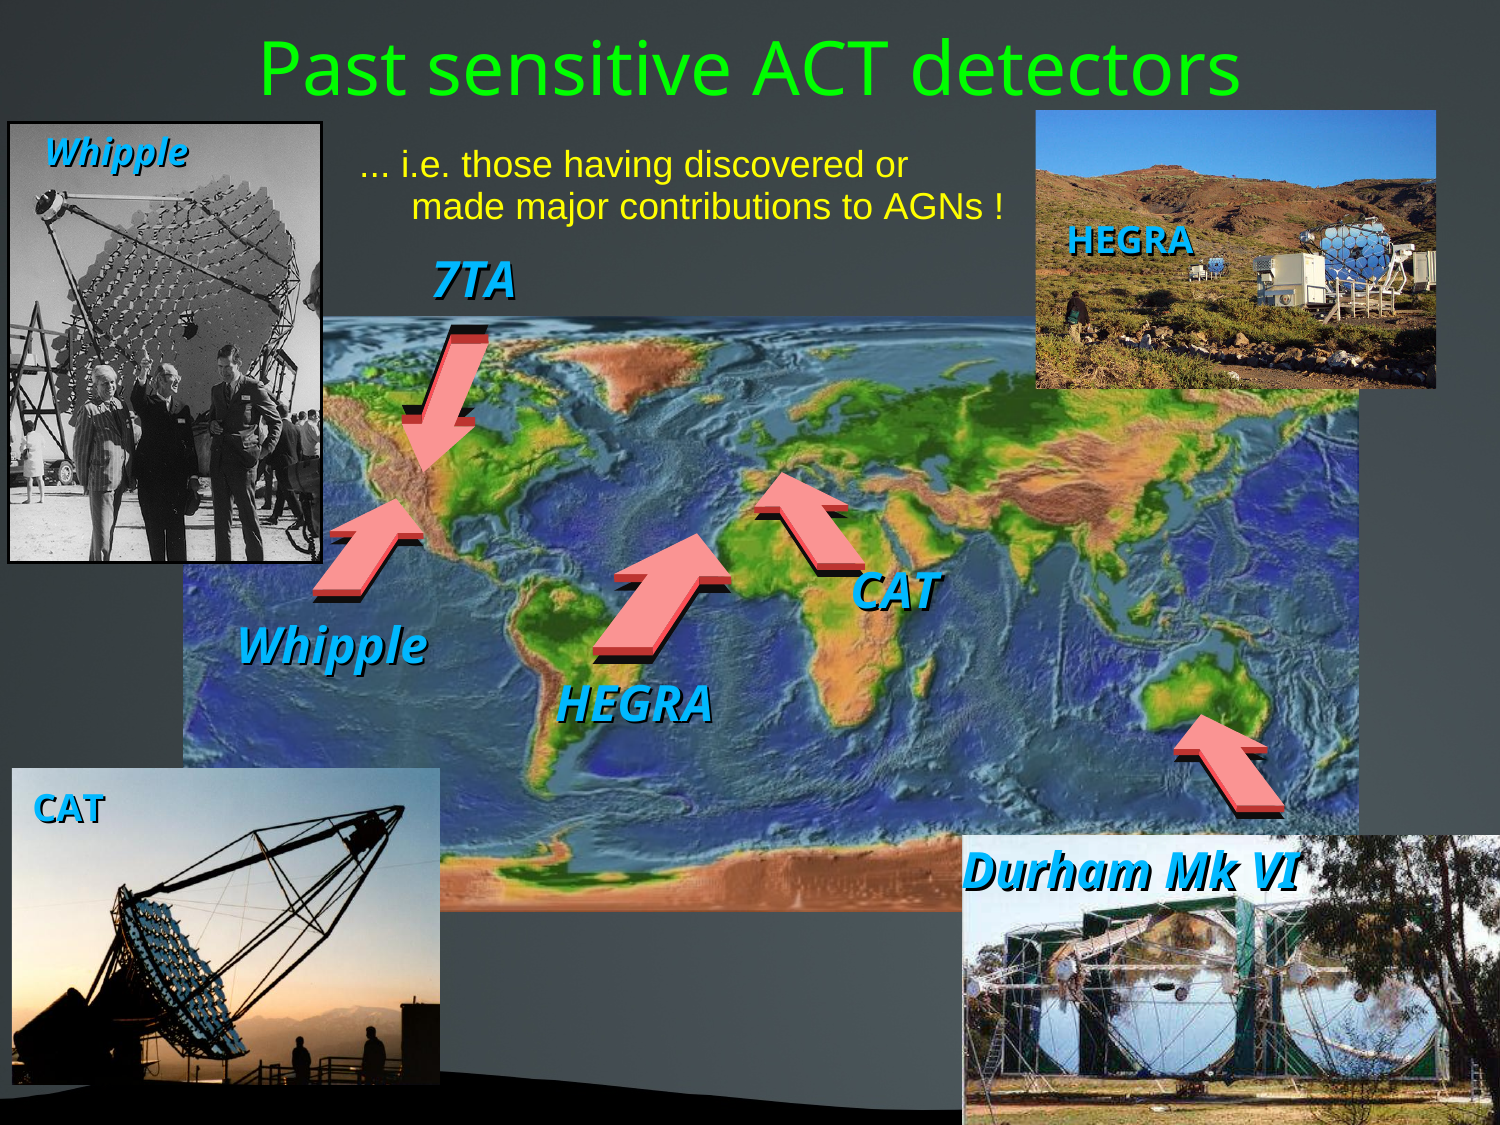

# Past sensitive ACT detectors
Whipple
... i.e. those having discovered or
 made major contributions to AGNs !
HEGRA
7TA
CAT
Whipple
HEGRA
CAT
Durham Mk VI